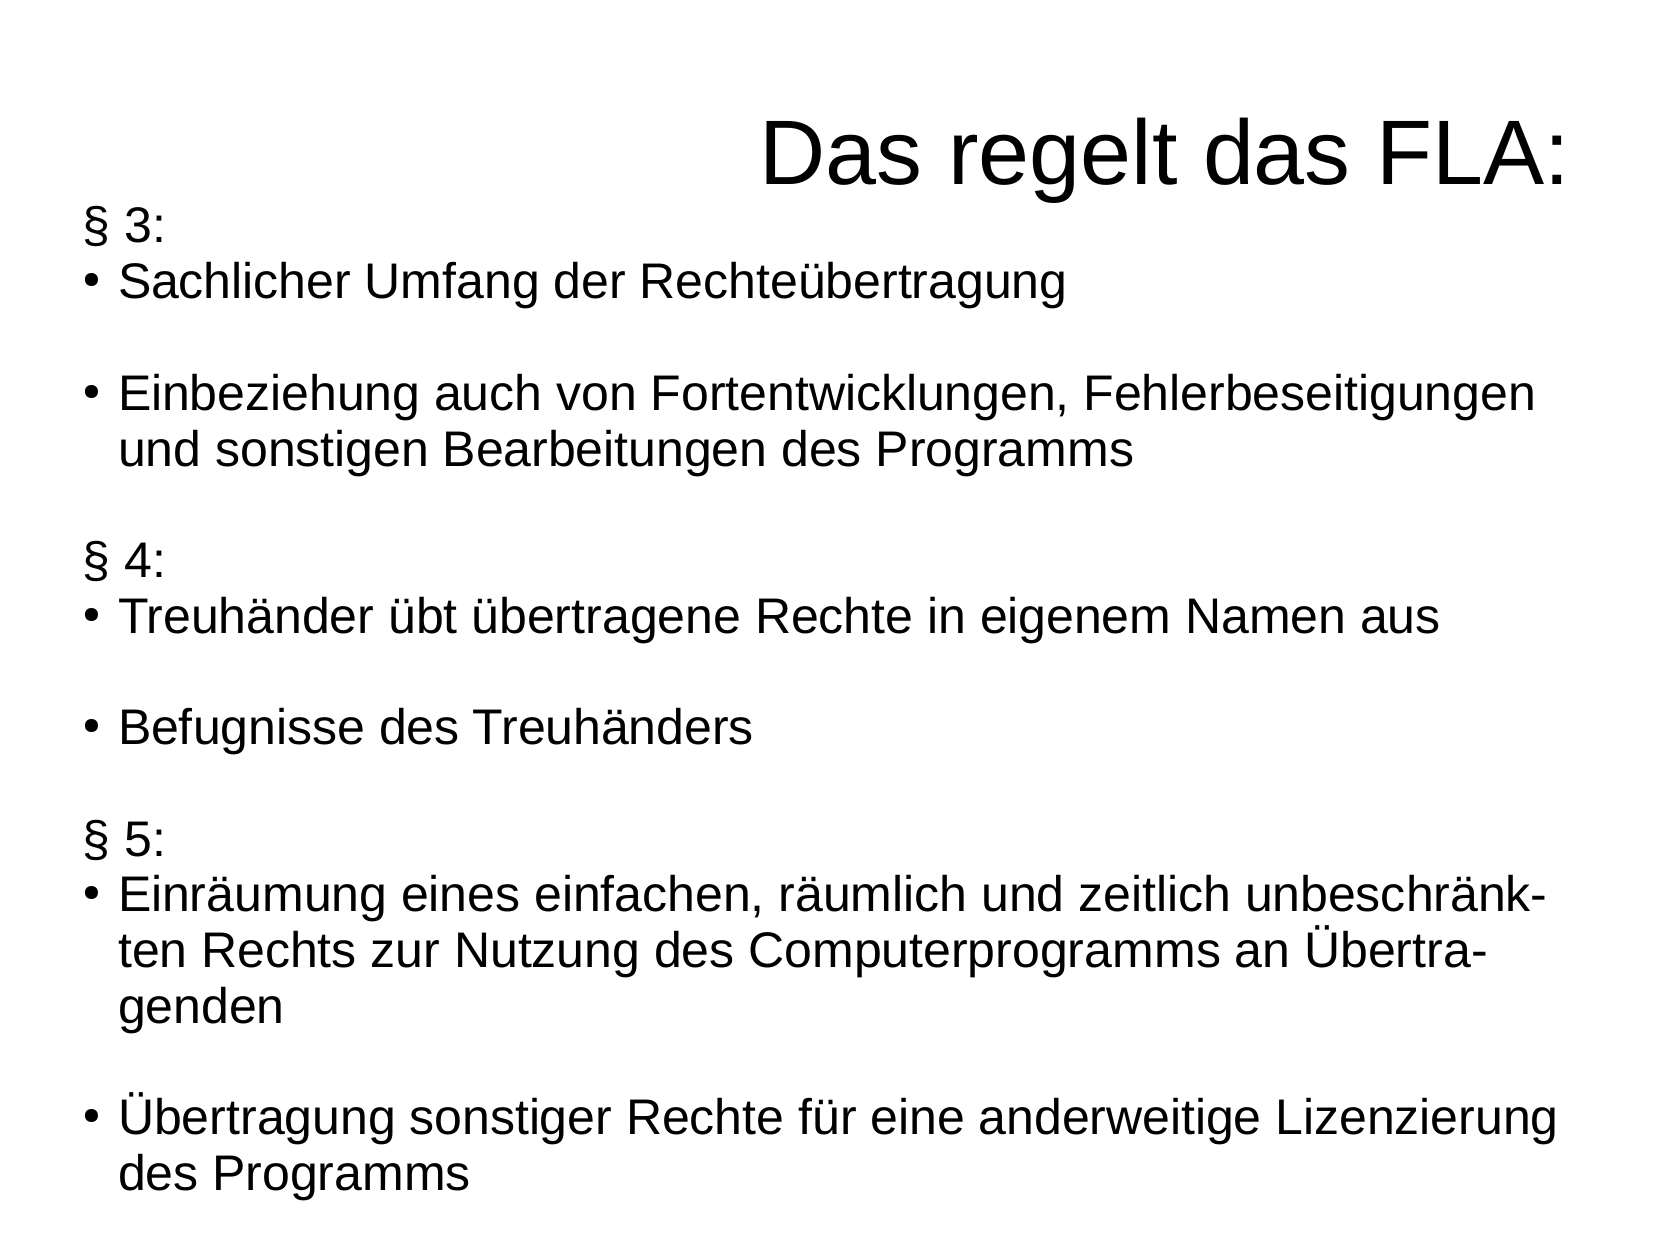

# Das regelt das FLA:
§ 3:
Sachlicher Umfang der Rechteübertragung
Einbeziehung auch von Fortentwicklungen, Fehlerbeseitigungen und sonstigen Bearbeitungen des Programms
§ 4:
Treuhänder übt übertragene Rechte in eigenem Namen aus
Befugnisse des Treuhänders
§ 5:
Einräumung eines einfachen, räumlich und zeitlich unbeschränk-ten Rechts zur Nutzung des Computerprogramms an Übertra-genden
Übertragung sonstiger Rechte für eine anderweitige Lizenzierung des Programms